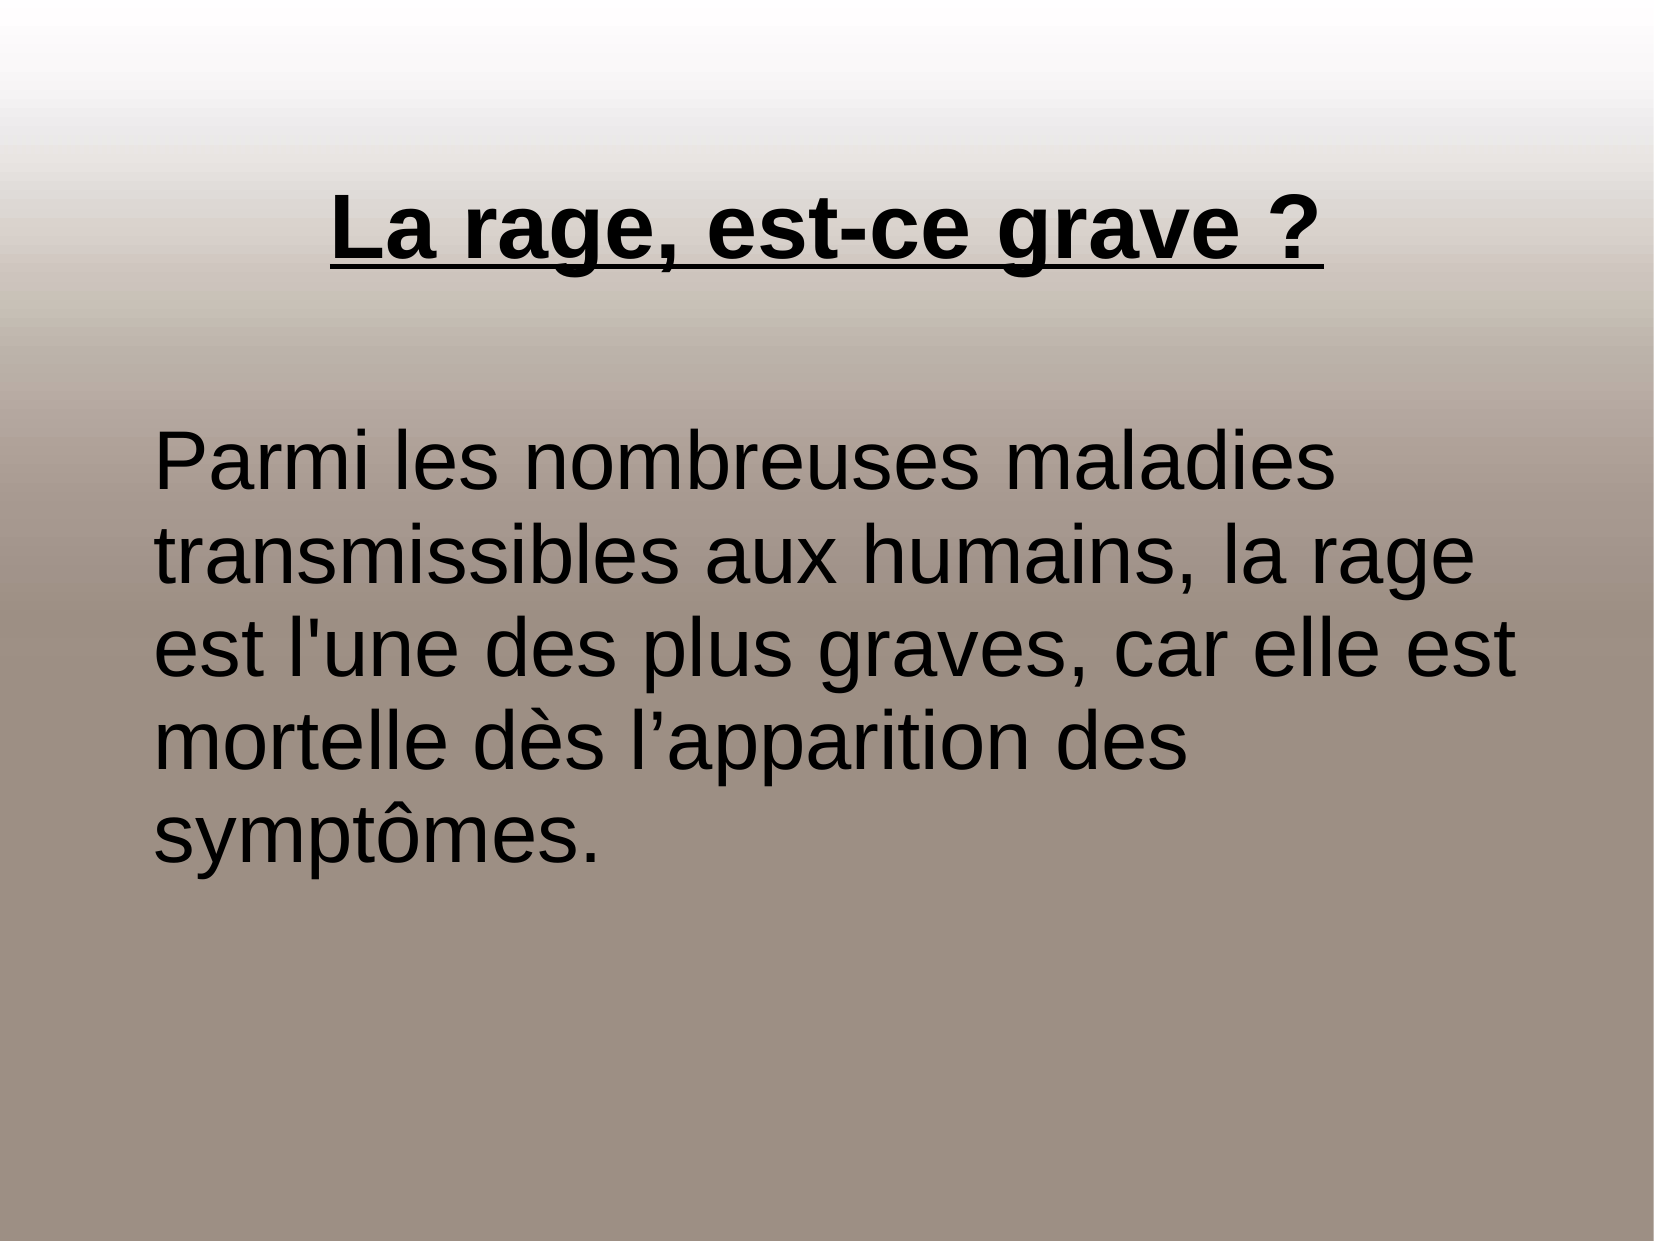

La rage, est-ce grave ?
# Parmi les nombreuses maladies transmissibles aux humains, la rage est l'une des plus graves, car elle est mortelle dès l’apparition des symptômes.